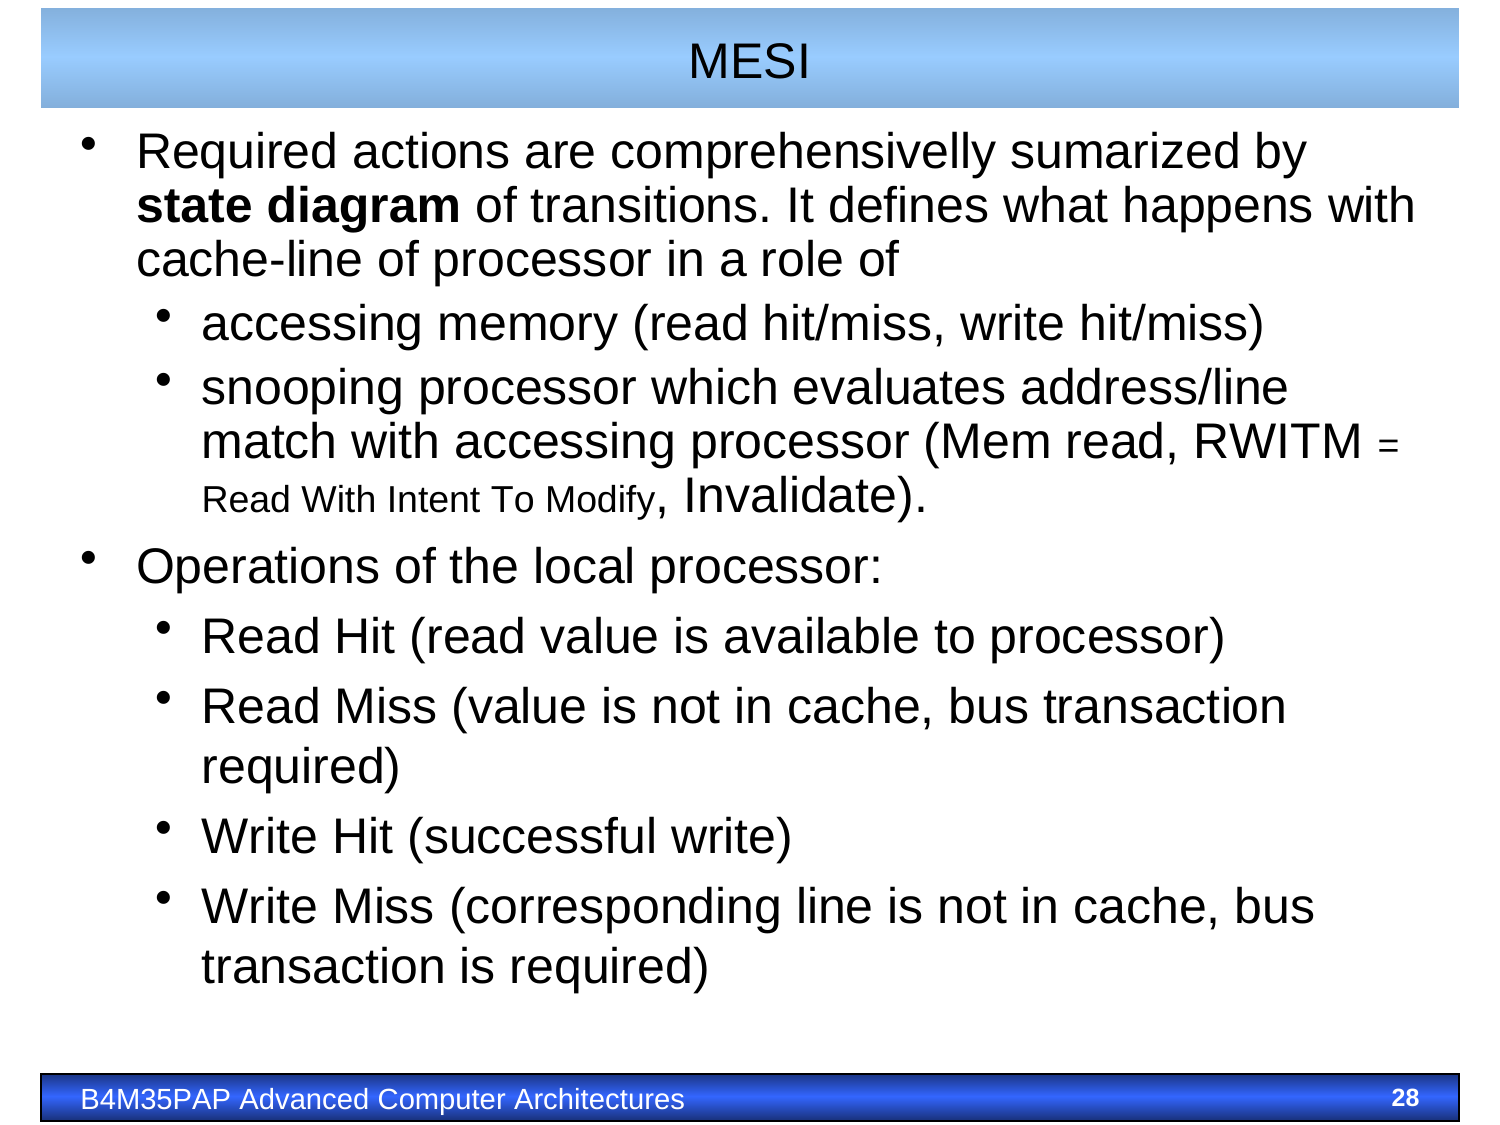

MESI
# Required actions are comprehensivelly sumarized by state diagram of transitions. It defines what happens with cache-line of processor in a role of
accessing memory (read hit/miss, write hit/miss)
snooping processor which evaluates address/line match with accessing processor (Mem read, RWITM = Read With Intent To Modify, Invalidate).
Operations of the local processor:
Read Hit (read value is available to processor)
Read Miss (value is not in cache, bus transaction required)
Write Hit (successful write)
Write Miss (corresponding line is not in cache, bus transaction is required)